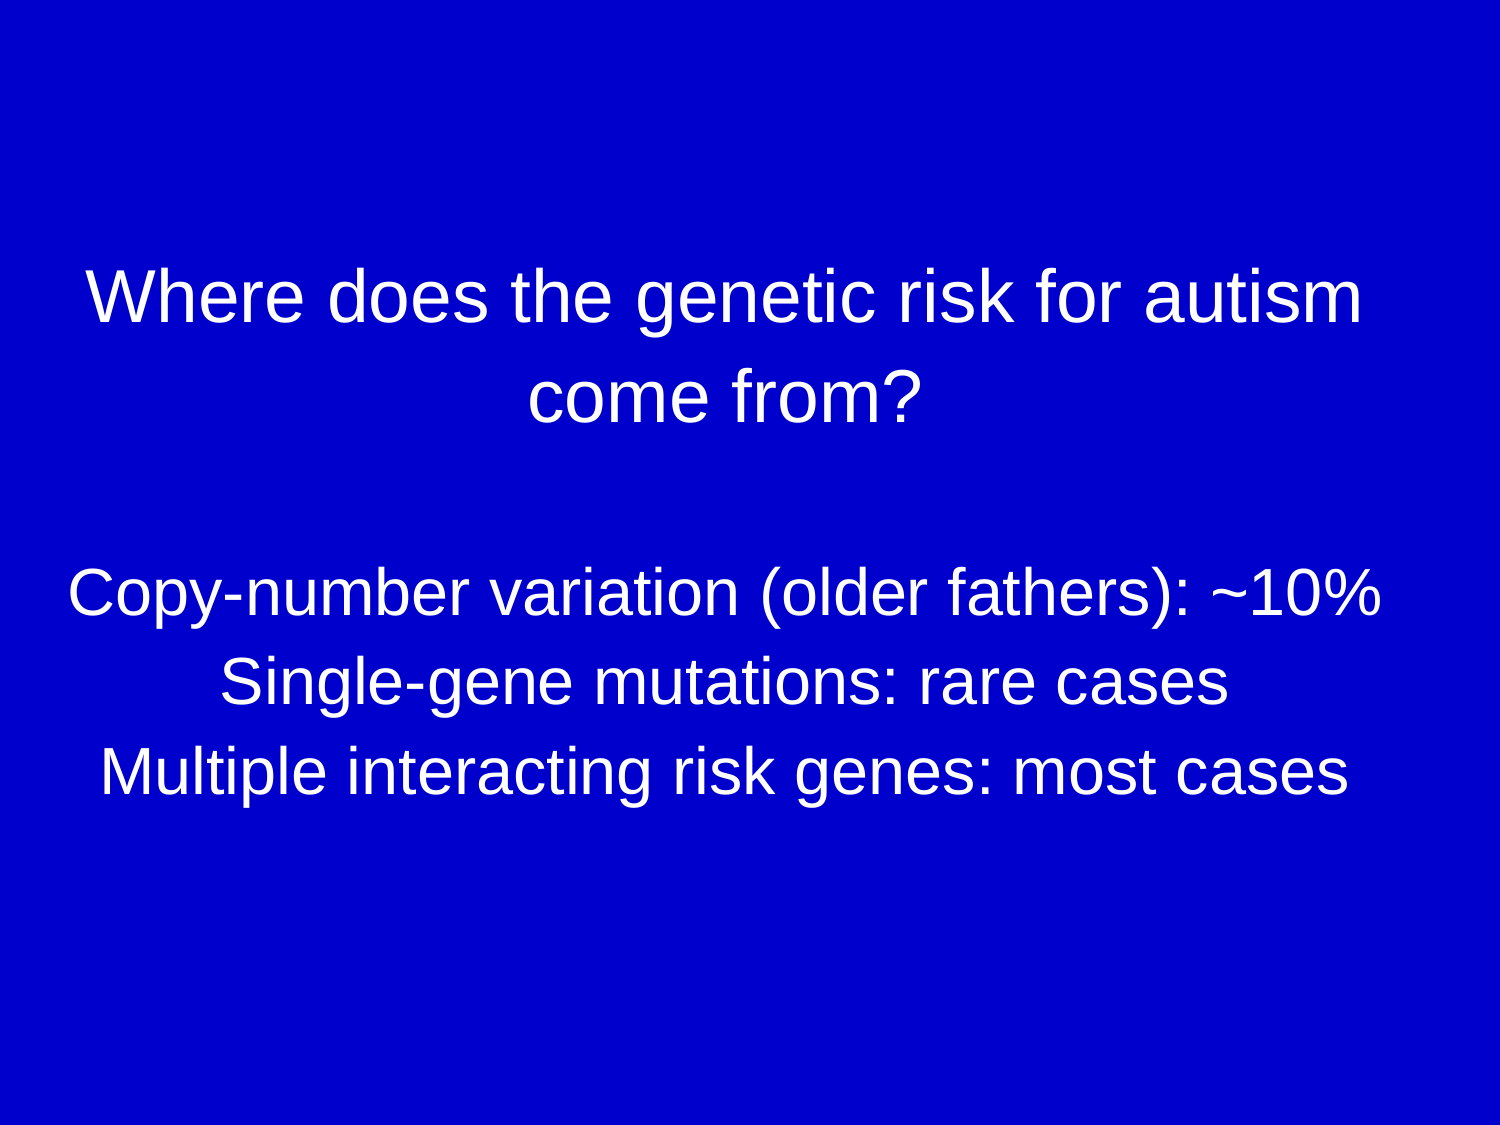

# Where does the genetic risk for autism come from? Copy-number variation (older fathers): ~10% Single-gene mutations: rare cases Multiple interacting risk genes: most cases